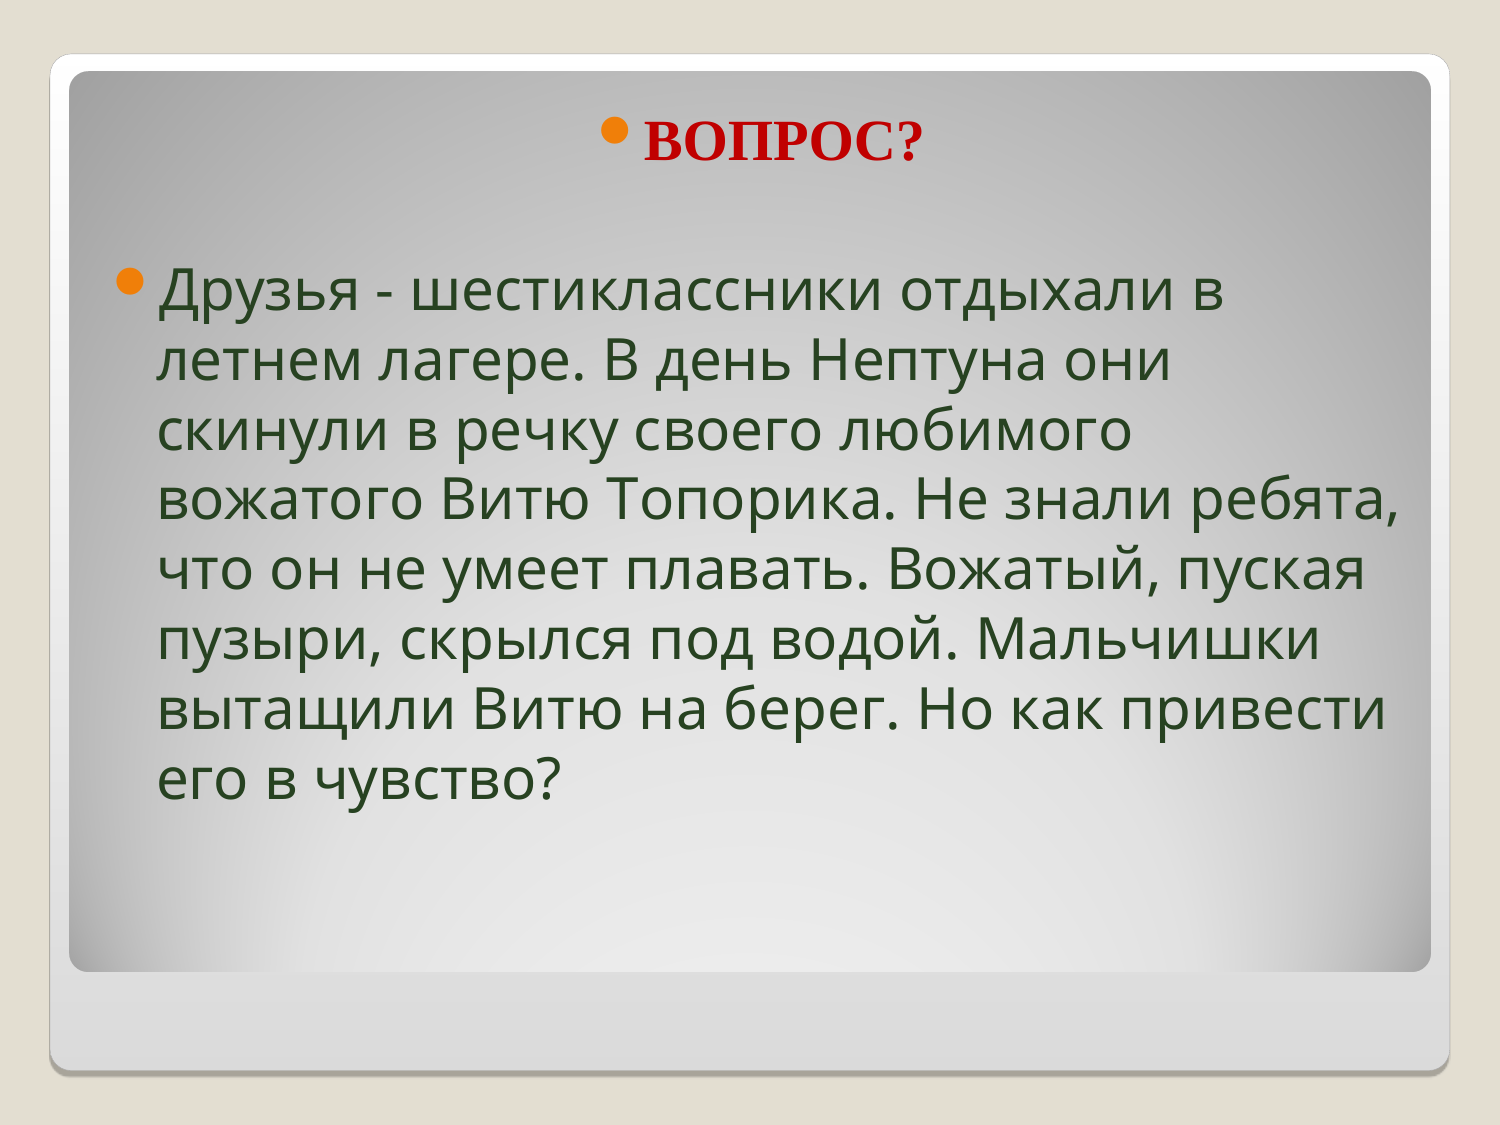

# ВОПРОС?
Друзья - шестиклассники отдыхали в летнем лагере. В день Нептуна они скинули в речку своего любимого вожатого Витю Топорика. Не знали ребята, что он не умеет плавать. Вожатый, пуская пузыри, скрылся под водой. Мальчишки вытащили Витю на берег. Но как привести его в чувство?